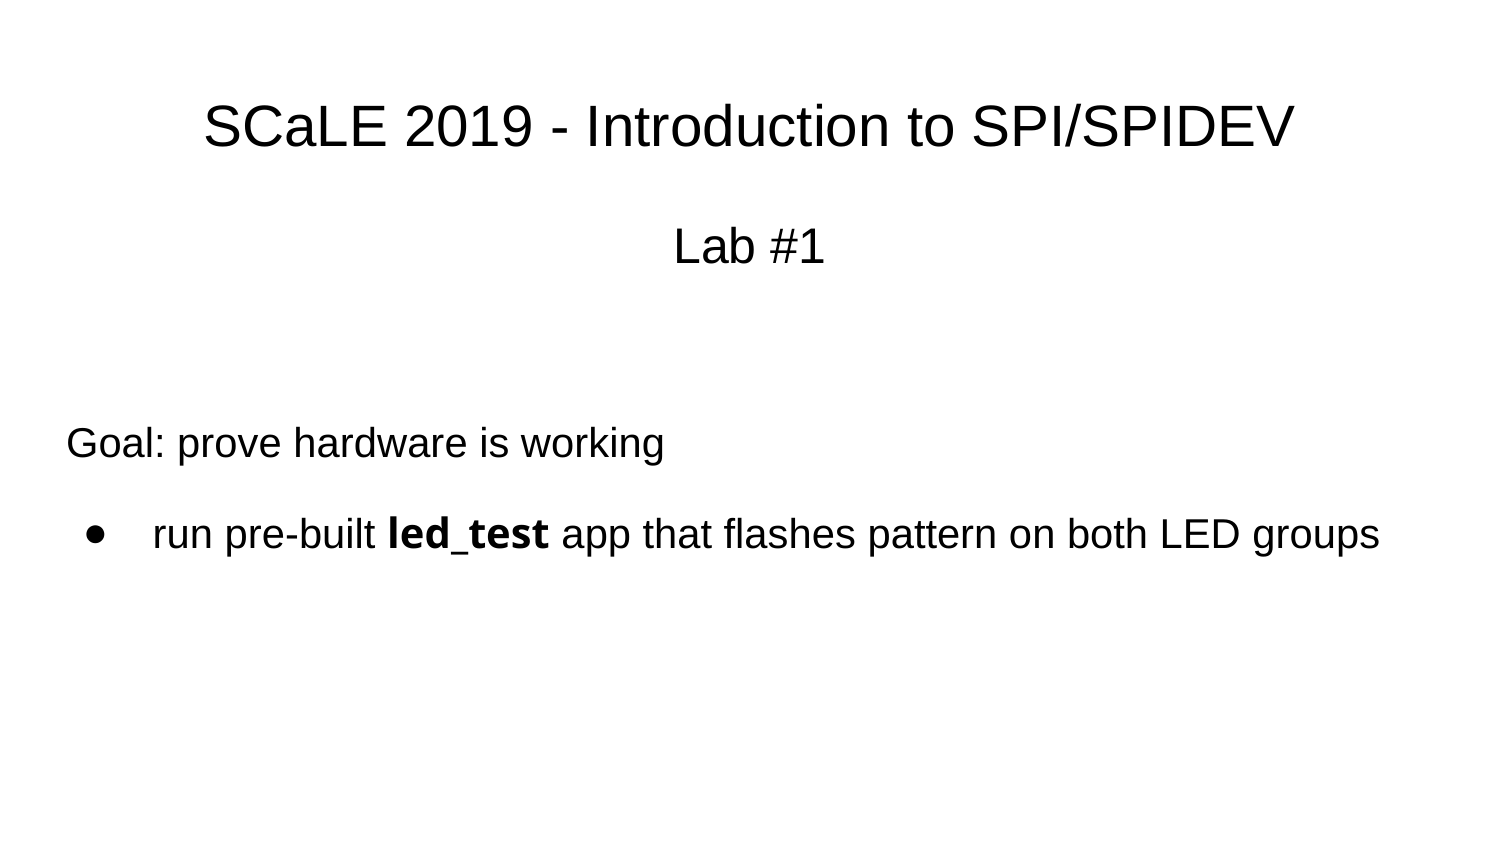

# SCaLE 2019 - Introduction to SPI/SPIDEV
Lab #1
Goal: prove hardware is working
 run pre-built led_test app that flashes pattern on both LED groups